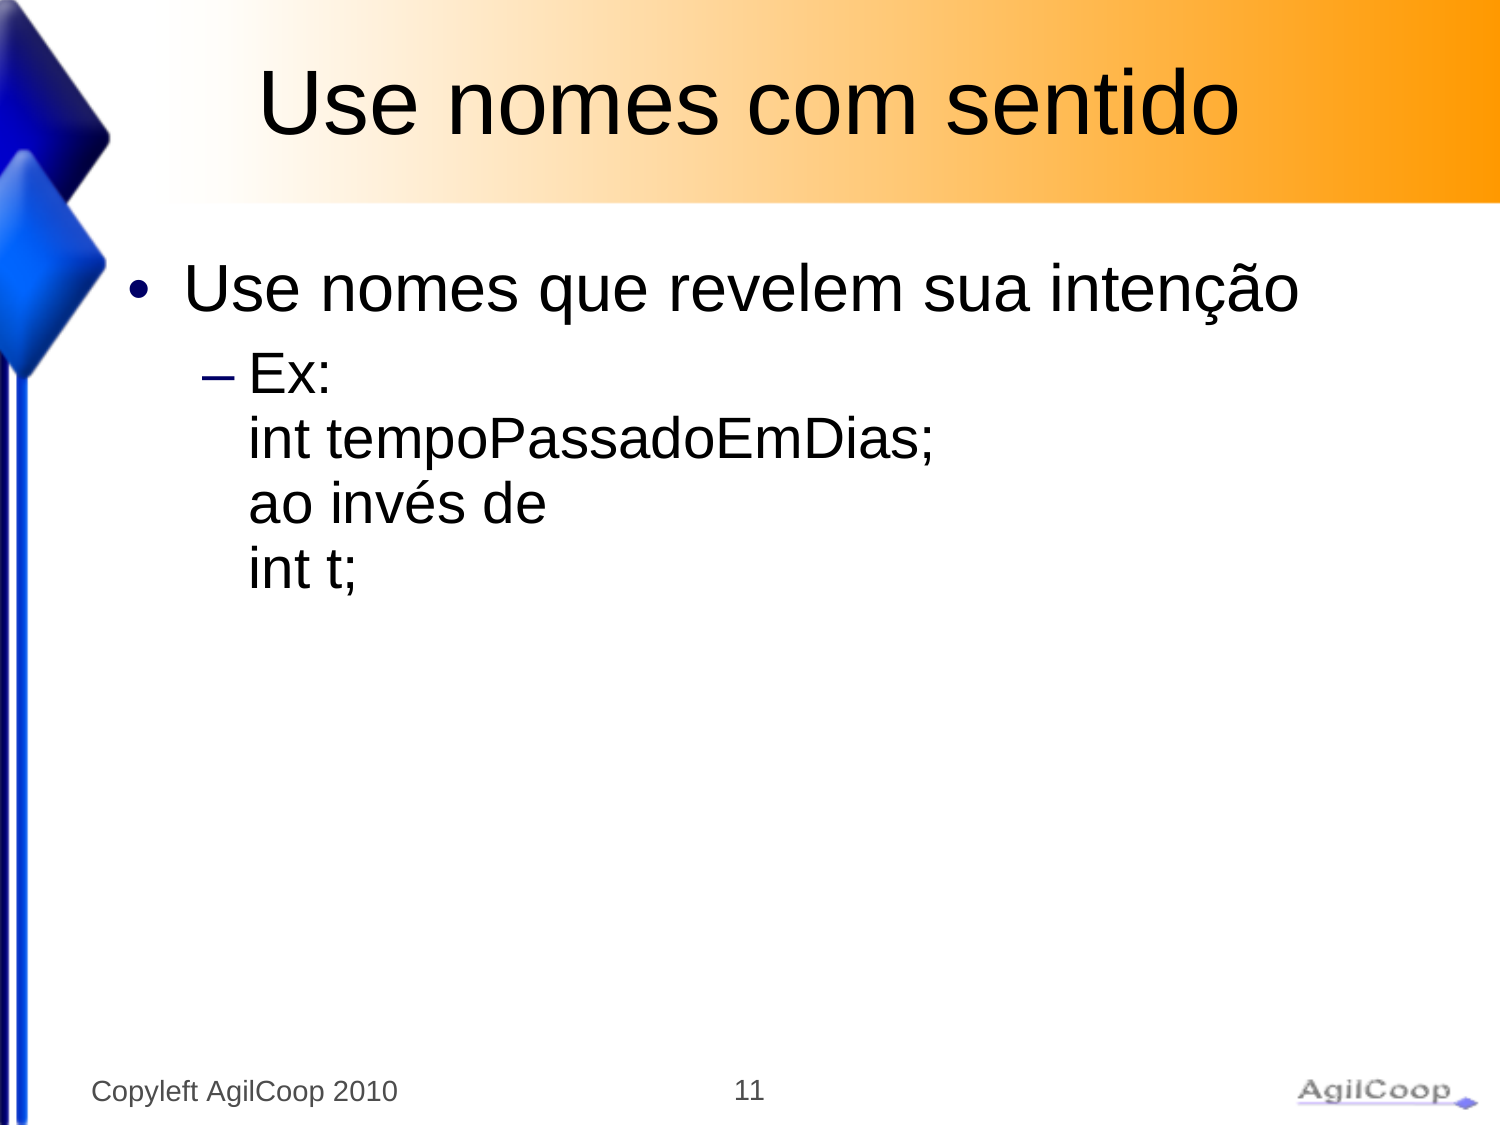

# Use nomes com sentido
Use nomes que revelem sua intenção
Ex:
int tempoPassadoEmDias;
ao invés de
int t;
Copyleft AgilCoop 2010
11